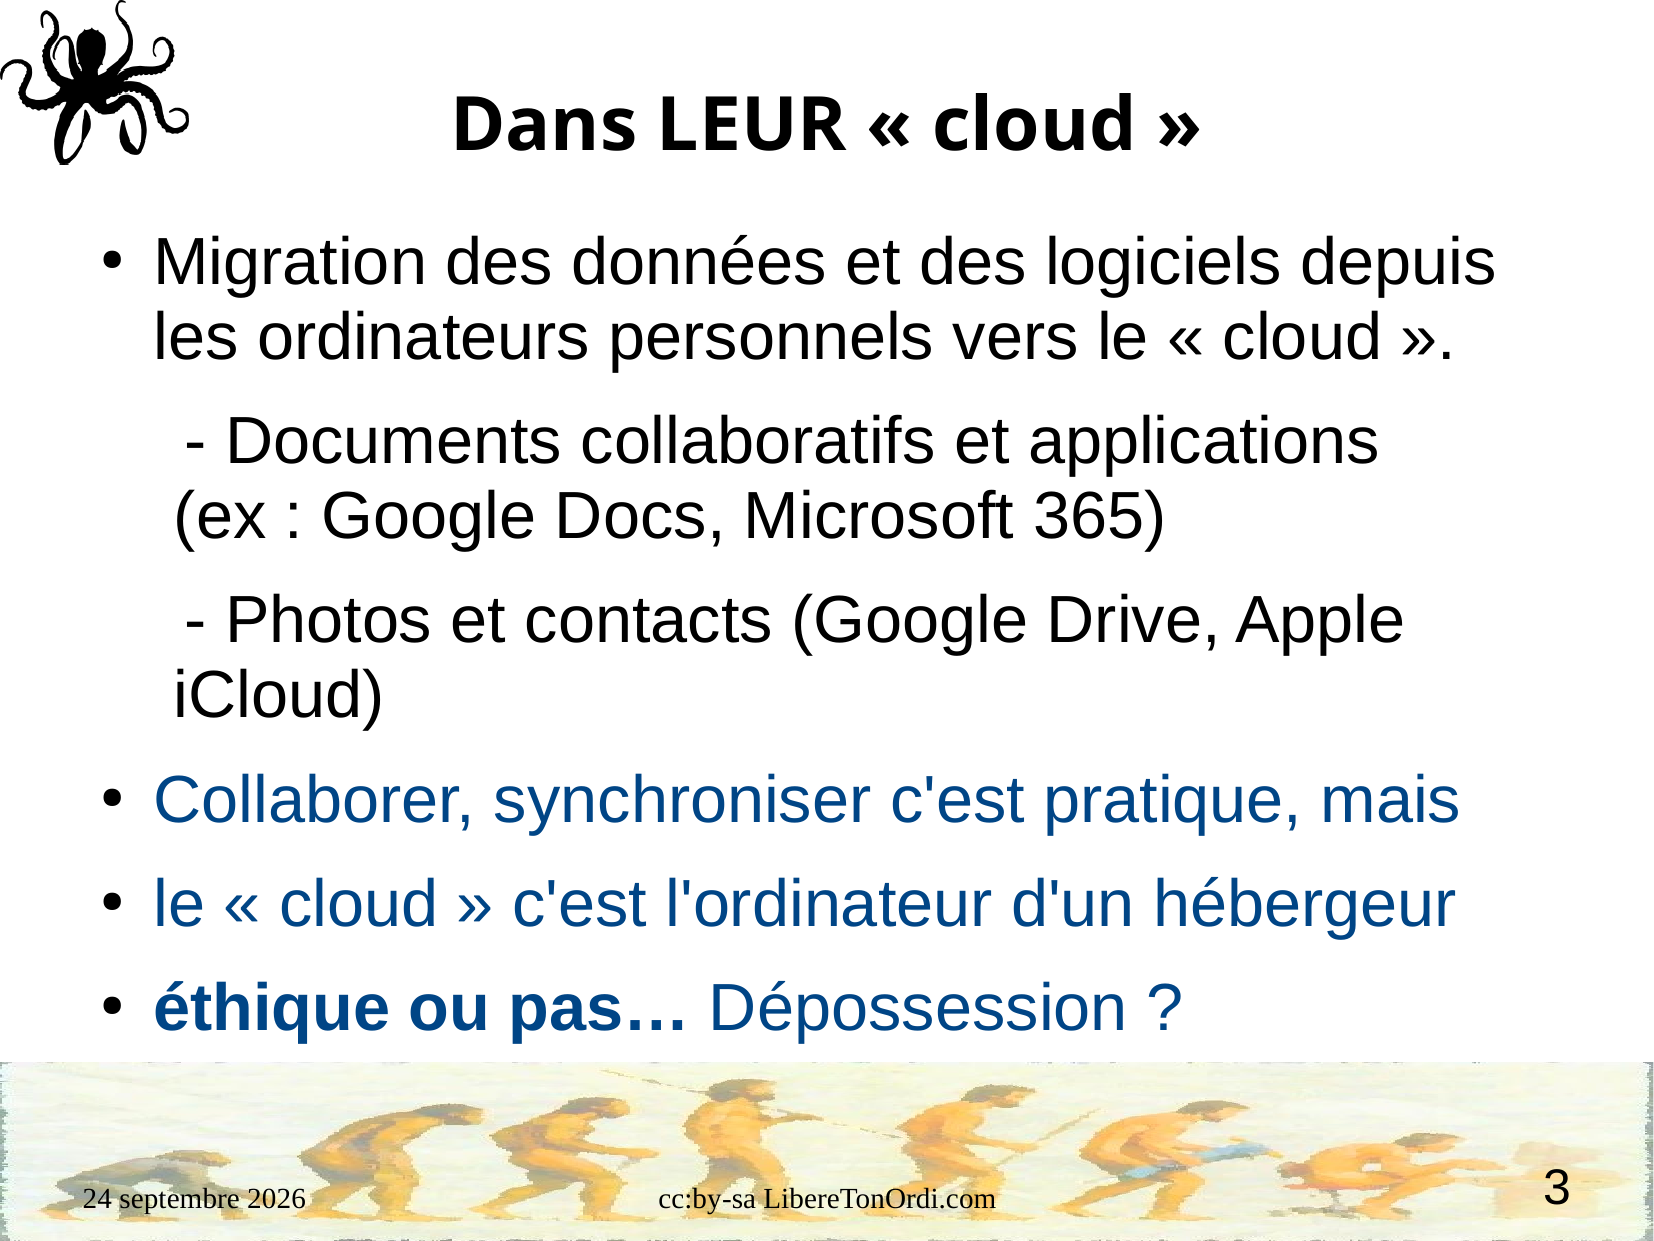

# Dans LEUR « cloud »
Migration des données et des logiciels depuis les ordinateurs personnels vers le « cloud ».
- Documents collaboratifs et applications
(ex : Google Docs, Microsoft 365)
- Photos et contacts (Google Drive, Apple iCloud)
Collaborer, synchroniser c'est pratique, mais
le « cloud » c'est l'ordinateur d'un hébergeur
éthique ou pas… Dépossession ?
cc:by-sa LibereTonOrdi.com
3